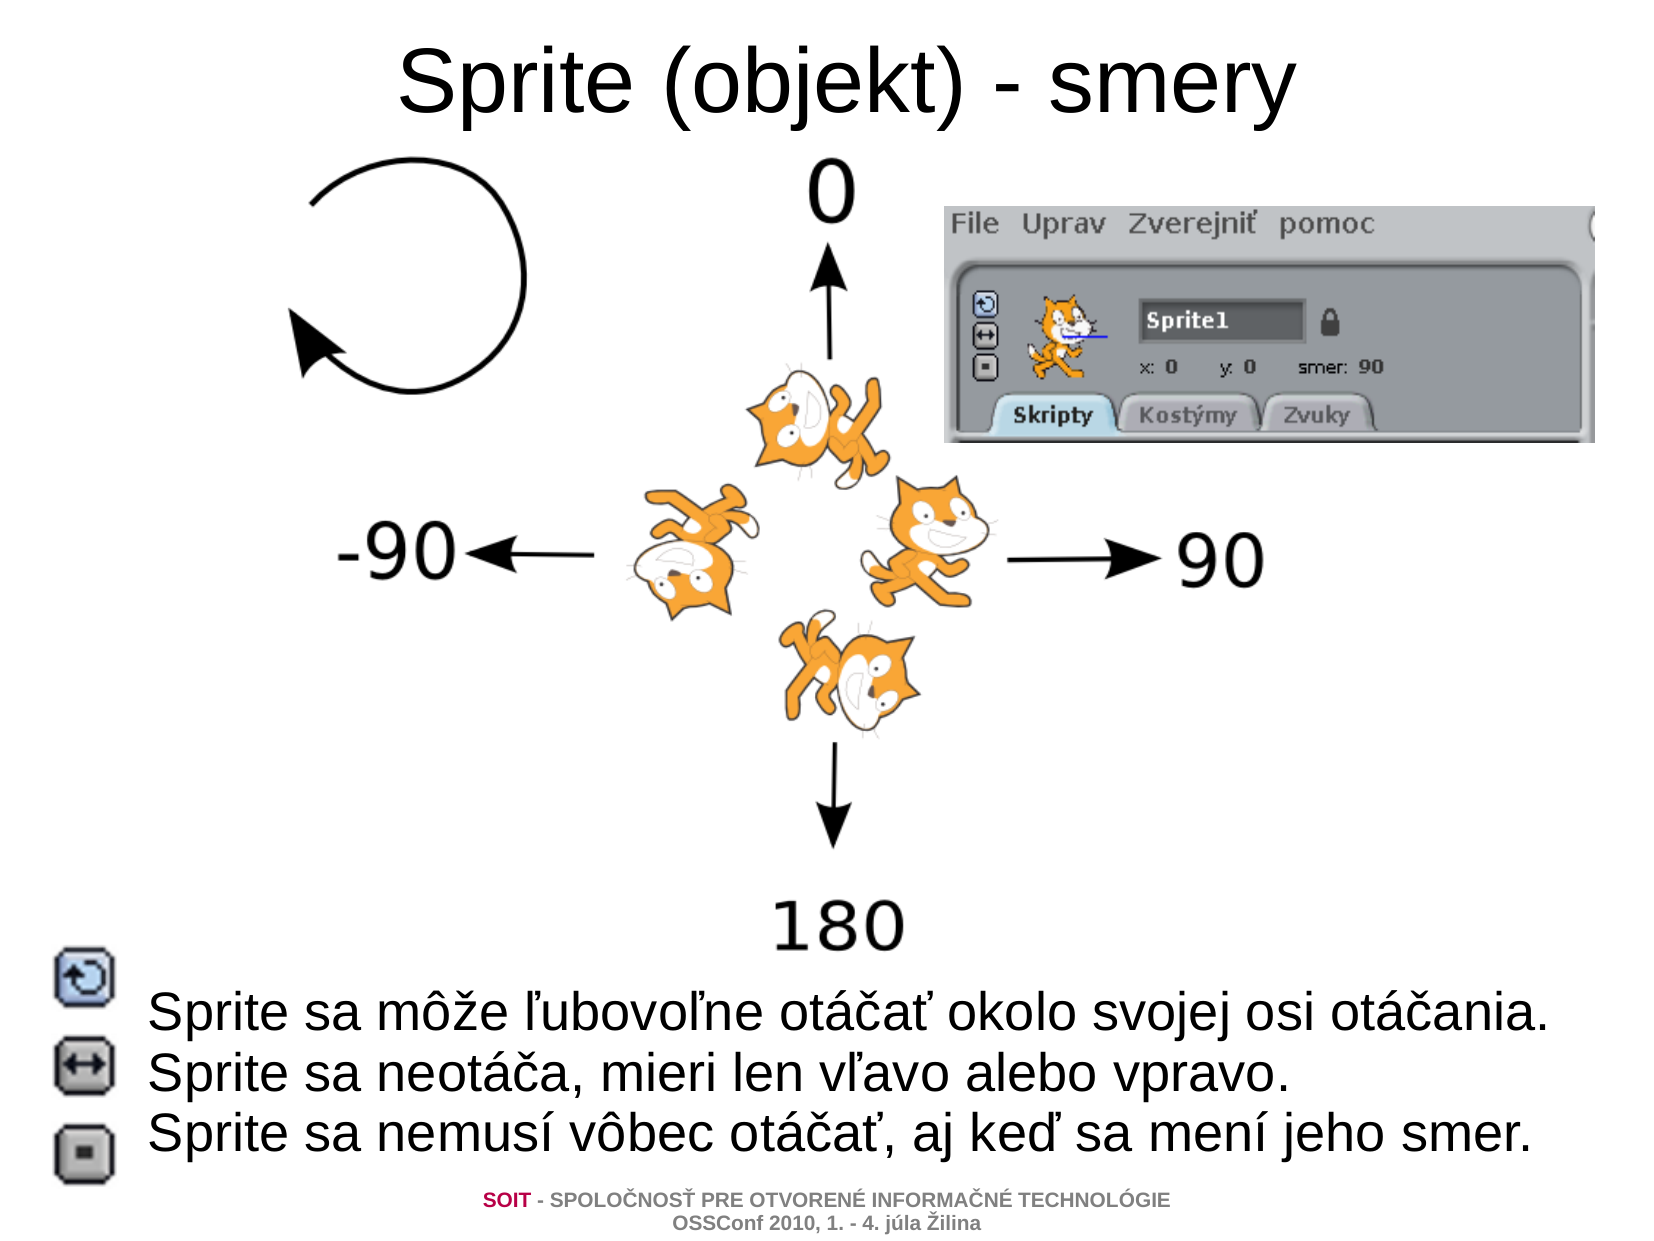

# Sprite (objekt) - smery
 Sprite sa môže ľubovoľne otáčať okolo svojej osi otáčania.
 Sprite sa neotáča, mieri len vľavo alebo vpravo.
 Sprite sa nemusí vôbec otáčať, aj keď sa mení jeho smer.
SOIT - SPOLOČNOSŤ PRE OTVORENÉ INFORMAČNÉ TECHNOLÓGIE
OSSConf 2010, 1. - 4. júla Žilina